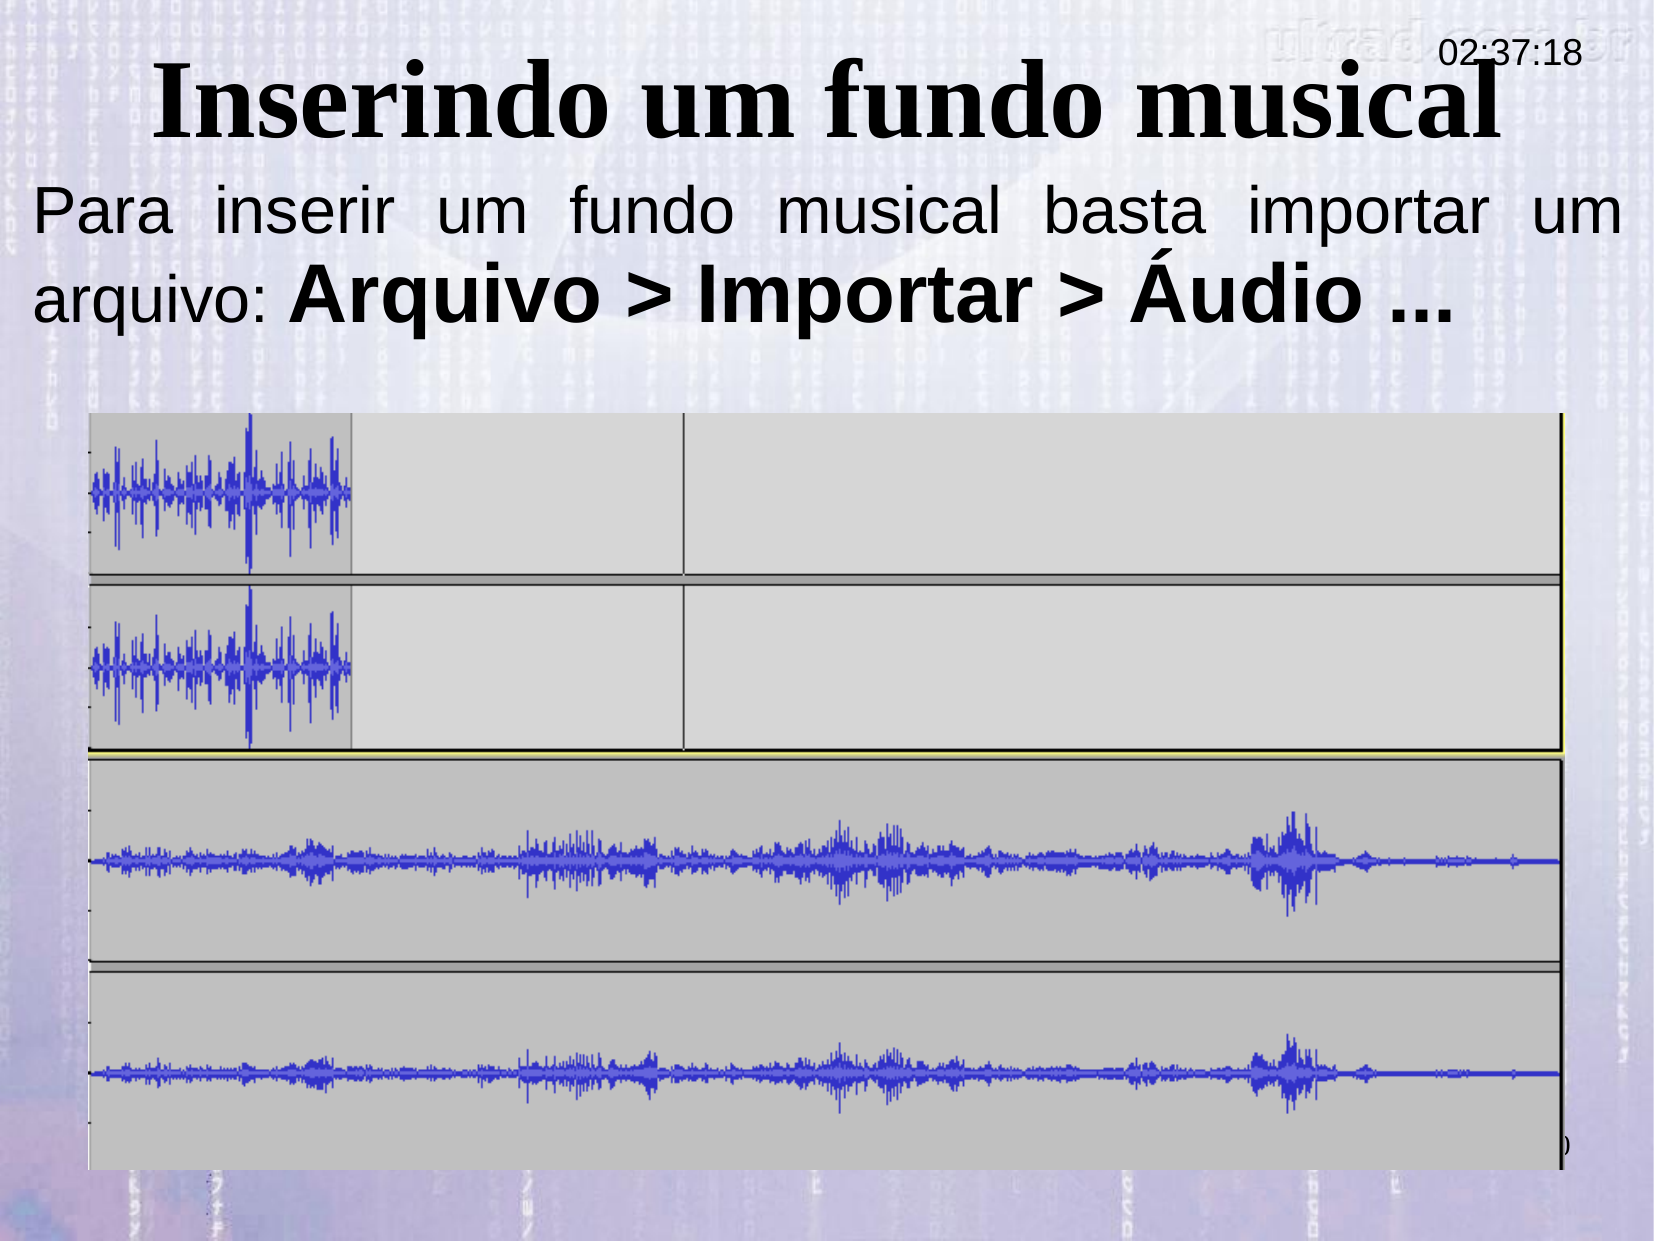

02:22:19
Inserindo um fundo musical
Para inserir um fundo musical basta importar um arquivo: Arquivo > Importar > Áudio ...
30